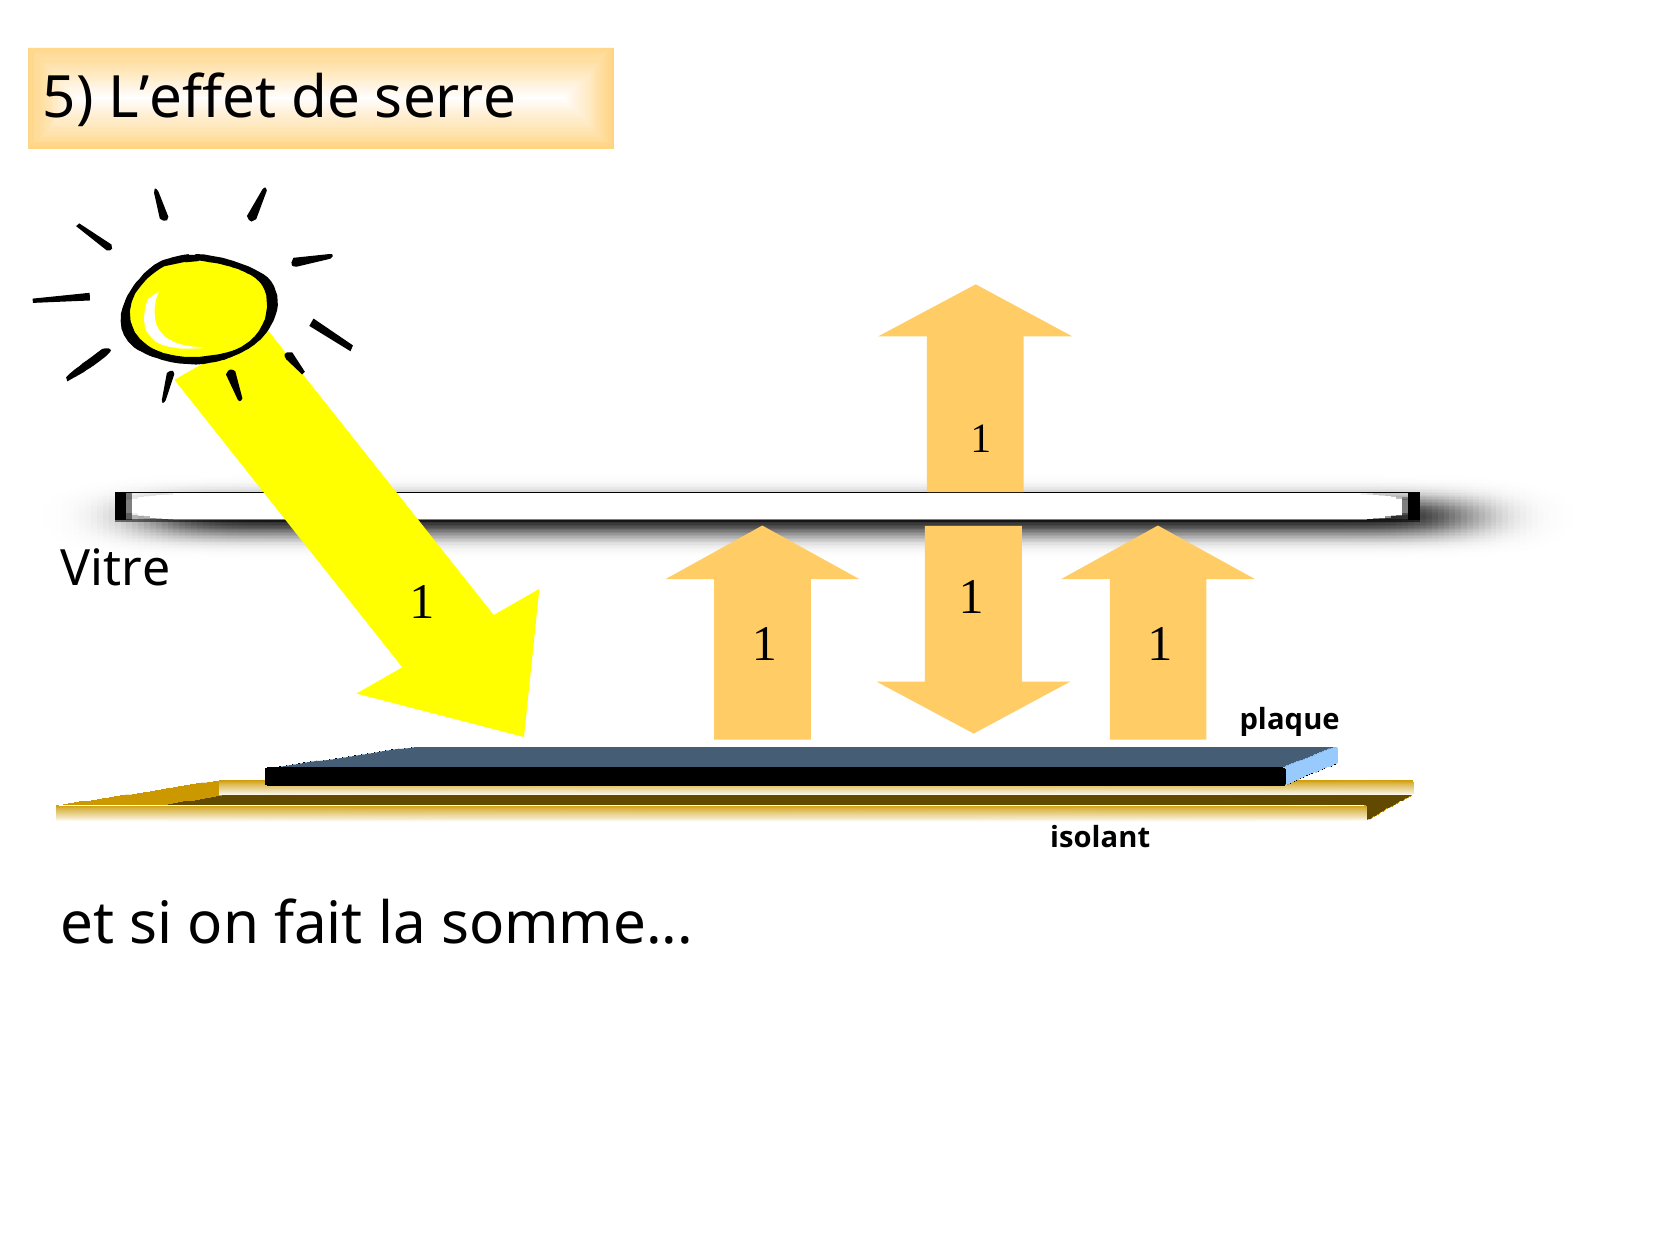

5) L’effet de serre
1
Vitre
1
1
1
1
plaque
isolant
et si on fait la somme...